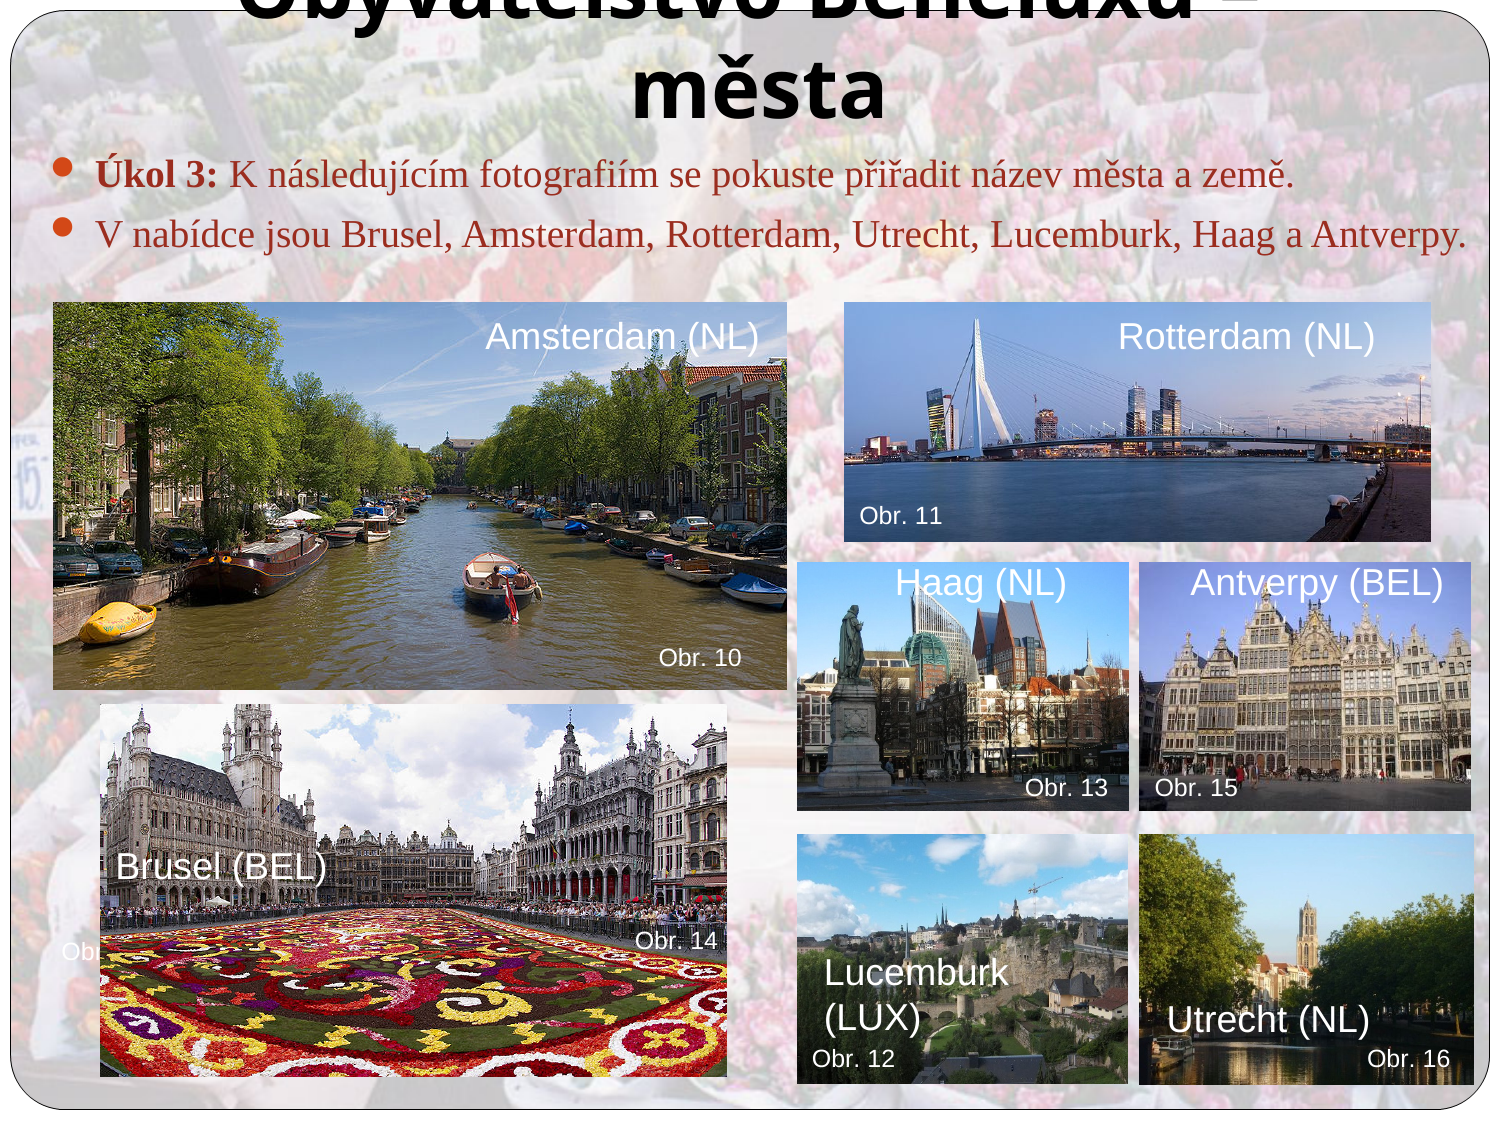

# Obyvatelstvo Beneluxu – města
Úkol 3: K následujícím fotografiím se pokuste přiřadit název města a země.
V nabídce jsou Brusel, Amsterdam, Rotterdam, Utrecht, Lucemburk, Haag a Antverpy.
Amsterdam (NL)
Rotterdam (NL)
Obr. 11
Haag (NL)
Antverpy (BEL)
Obr. 10
Obr. 13
Obr. 15
Brusel (BEL)
Obr. 14
Obr. 12
Lucemburk (LUX)
Utrecht (NL)
Obr. 12
Obr. 16